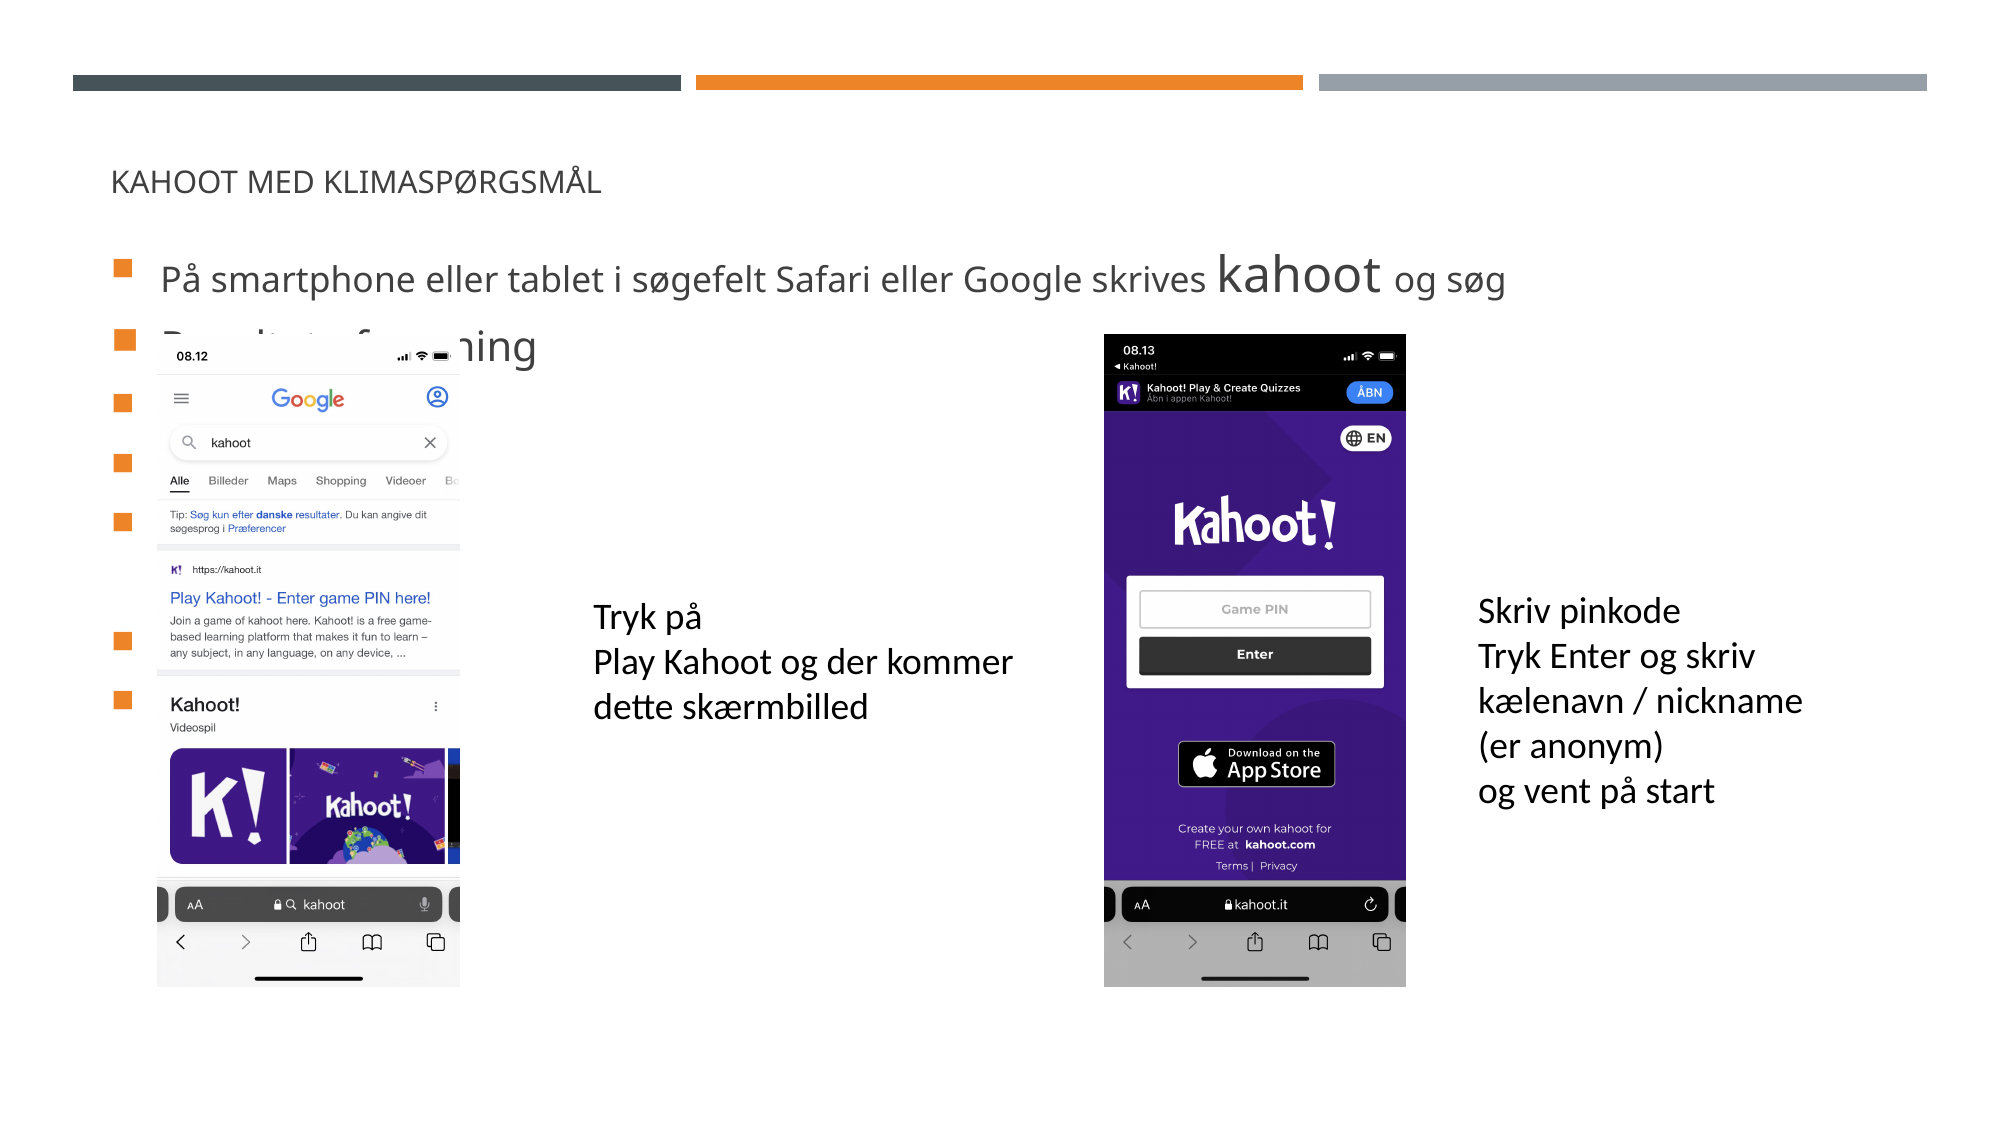

# Kahoot med klimaspørgsmål
På smartphone eller tablet i søgefelt Safari eller Google skrives kahoot og søg
Resultat af søgning
Skriv pinkode
Tryk Enter og skriv kælenavn / nickname (er anonym)
og vent på start
Tryk på
Play Kahoot og der kommer dette skærmbilled